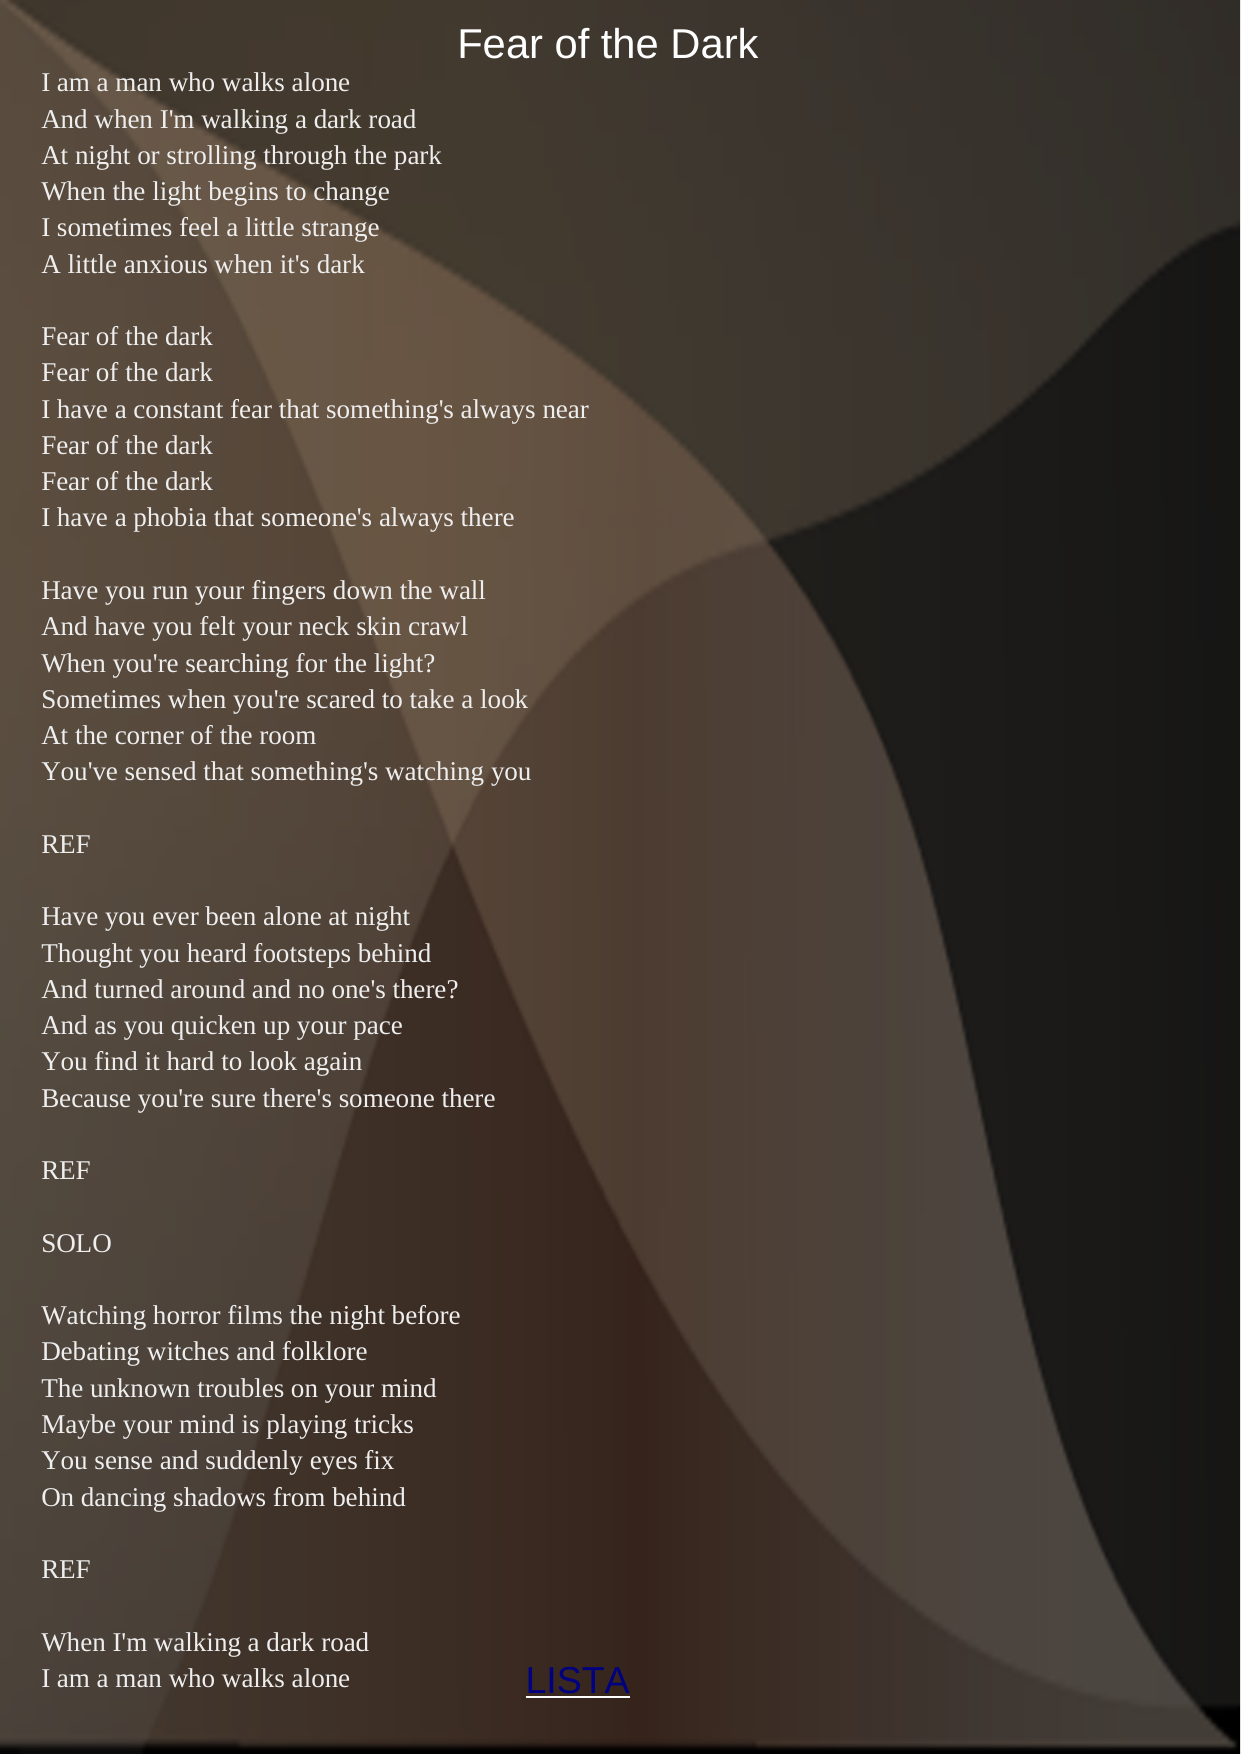

# Fear of the Dark
I am a man who walks alone
And when I'm walking a dark road
At night or strolling through the park
When the light begins to change
I sometimes feel a little strange
A little anxious when it's dark
Fear of the dark
Fear of the dark
I have a constant fear that something's always near
Fear of the dark
Fear of the dark
I have a phobia that someone's always there
Have you run your fingers down the wall
And have you felt your neck skin crawl
When you're searching for the light?
Sometimes when you're scared to take a look
At the corner of the room
You've sensed that something's watching you
REF
Have you ever been alone at night
Thought you heard footsteps behind
And turned around and no one's there?
And as you quicken up your pace
You find it hard to look again
Because you're sure there's someone there
REF
SOLO
Watching horror films the night before
Debating witches and folklore
The unknown troubles on your mind
Maybe your mind is playing tricks
You sense and suddenly eyes fix
On dancing shadows from behind
REF
When I'm walking a dark road
I am a man who walks alone
LISTA